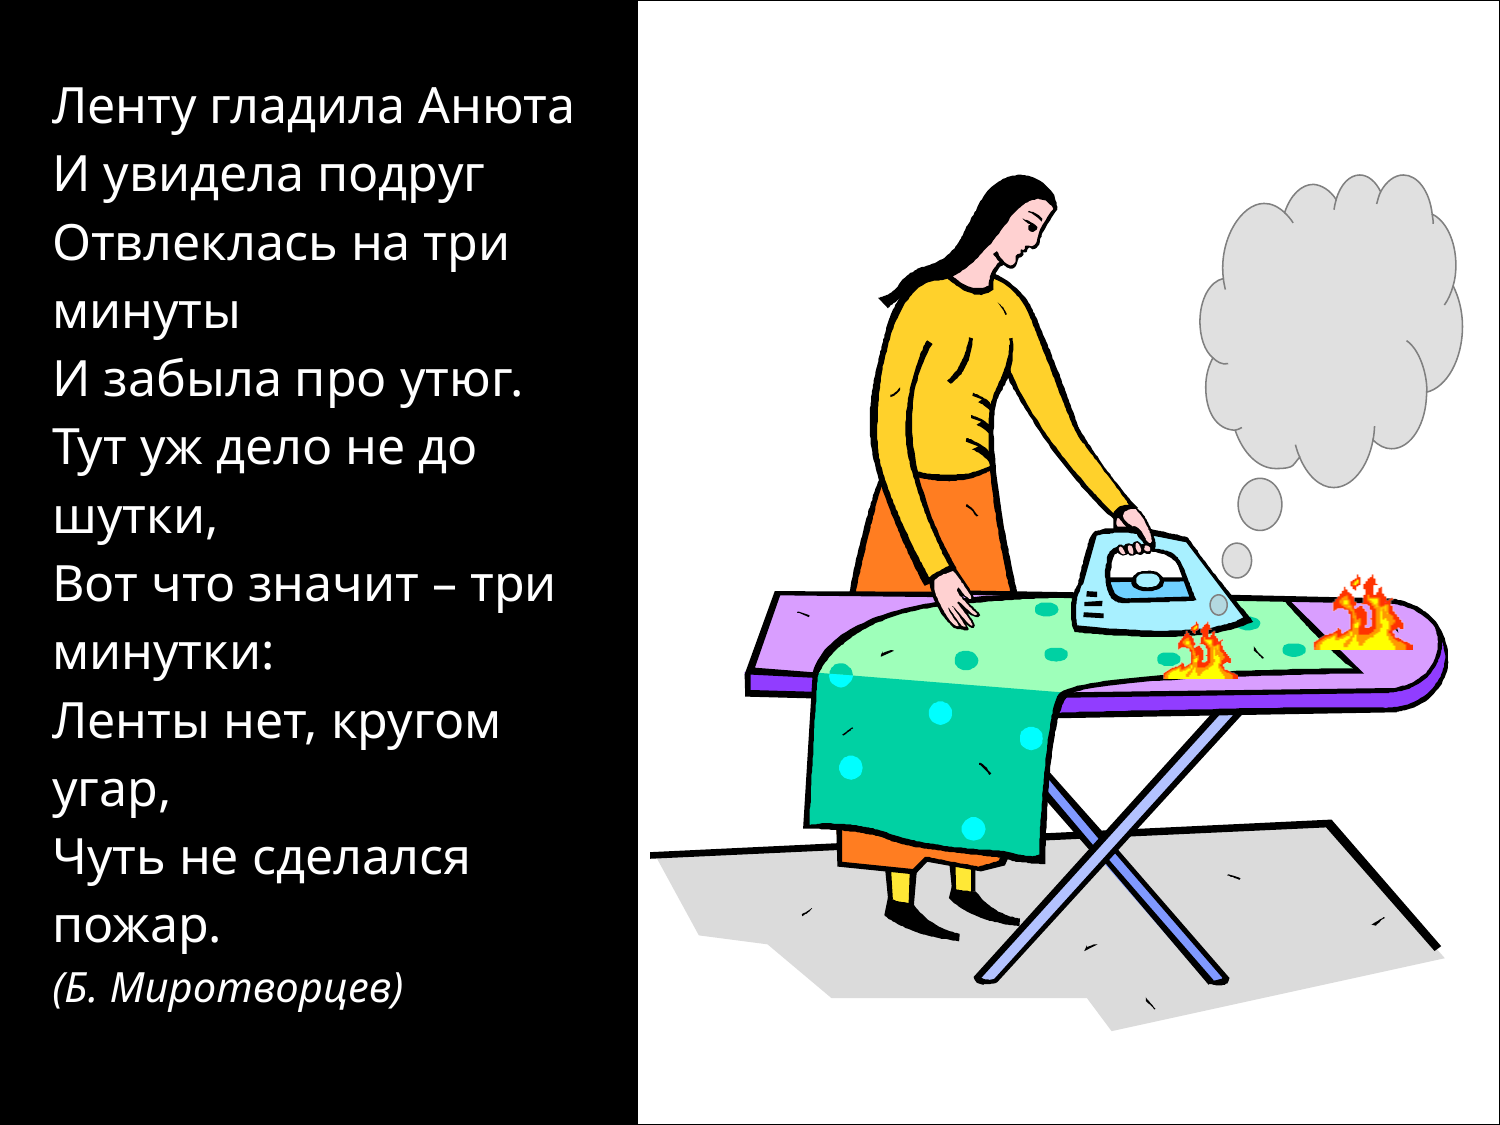

Ленту гладила Анюта
И увидела подруг
Отвлеклась на три минуты
И забыла про утюг.
Тут уж дело не до шутки,
Вот что значит – три минутки:
Ленты нет, кругом угар,
Чуть не сделался пожар.
(Б. Миротворцев)
# Ленту гладила анюта И увидела подруг отвлеклась на три минуты И забыла про утюг. Тут уж дело не до шутки, вот что значит – три минутки: ленты нет, кругом угар, чуть не сделался пожар. (Б. Миротворцев).